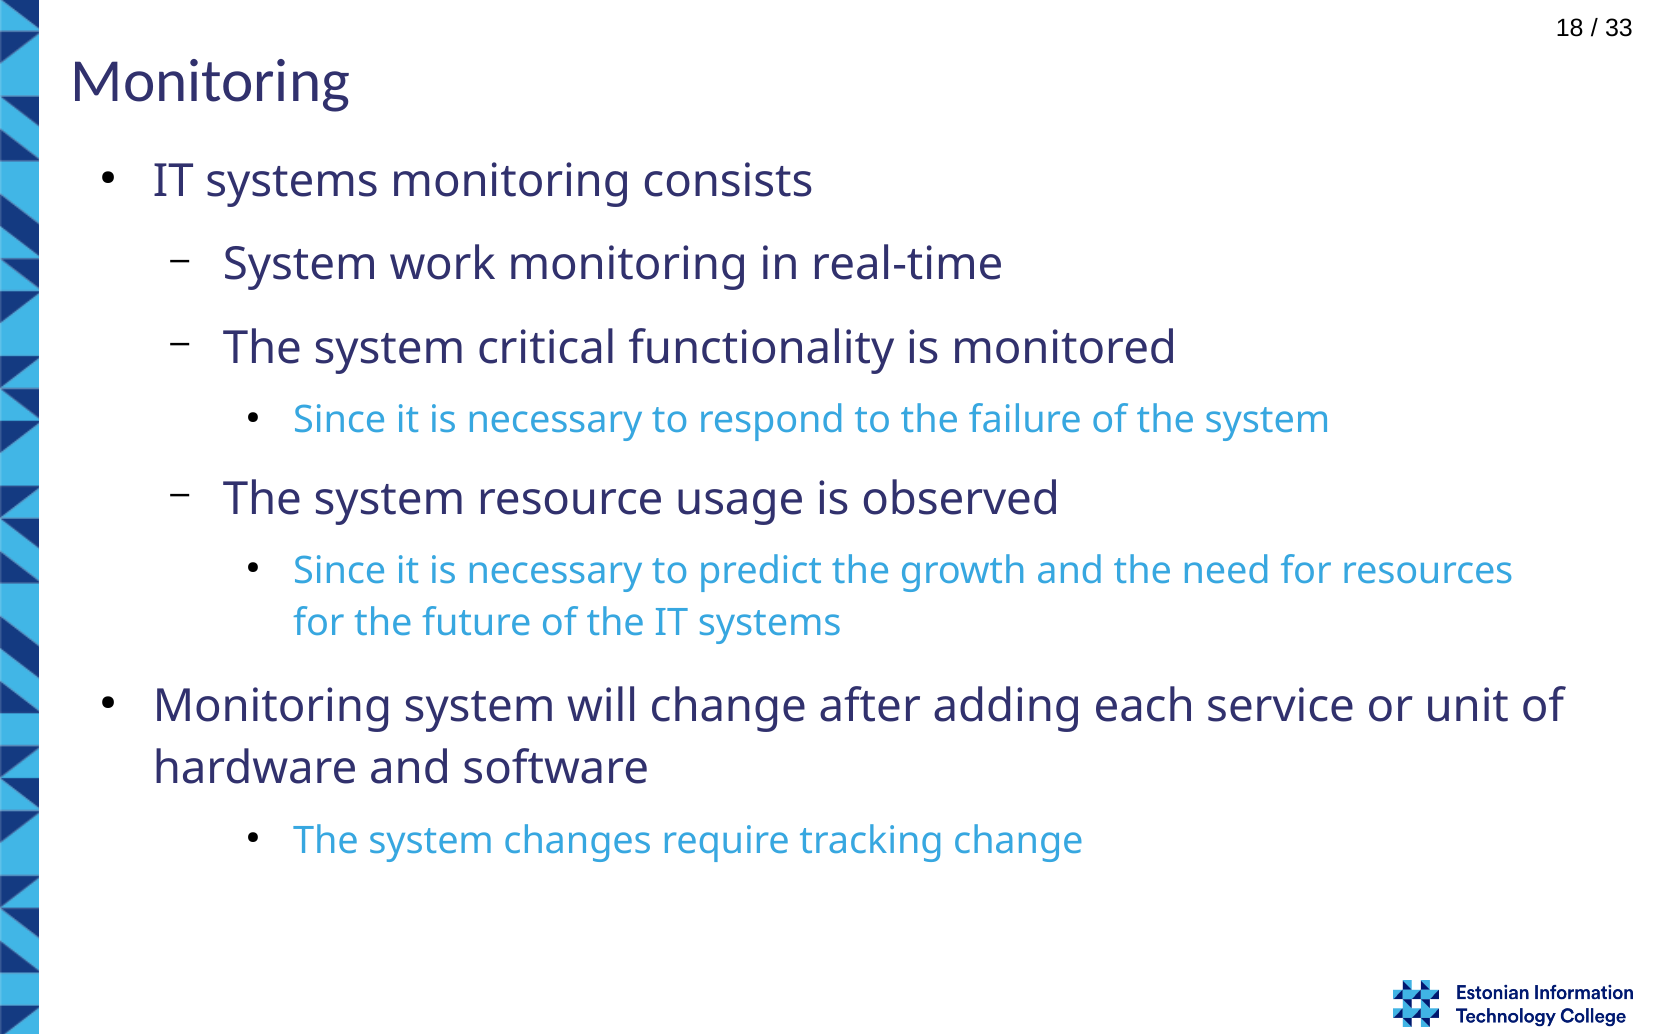

# Monitoring
IT systems monitoring consists
System work monitoring in real-time
The system critical functionality is monitored
Since it is necessary to respond to the failure of the system
The system resource usage is observed
Since it is necessary to predict the growth and the need for resources for the future of the IT systems
Monitoring system will change after adding each service or unit of hardware and software
The system changes require tracking change